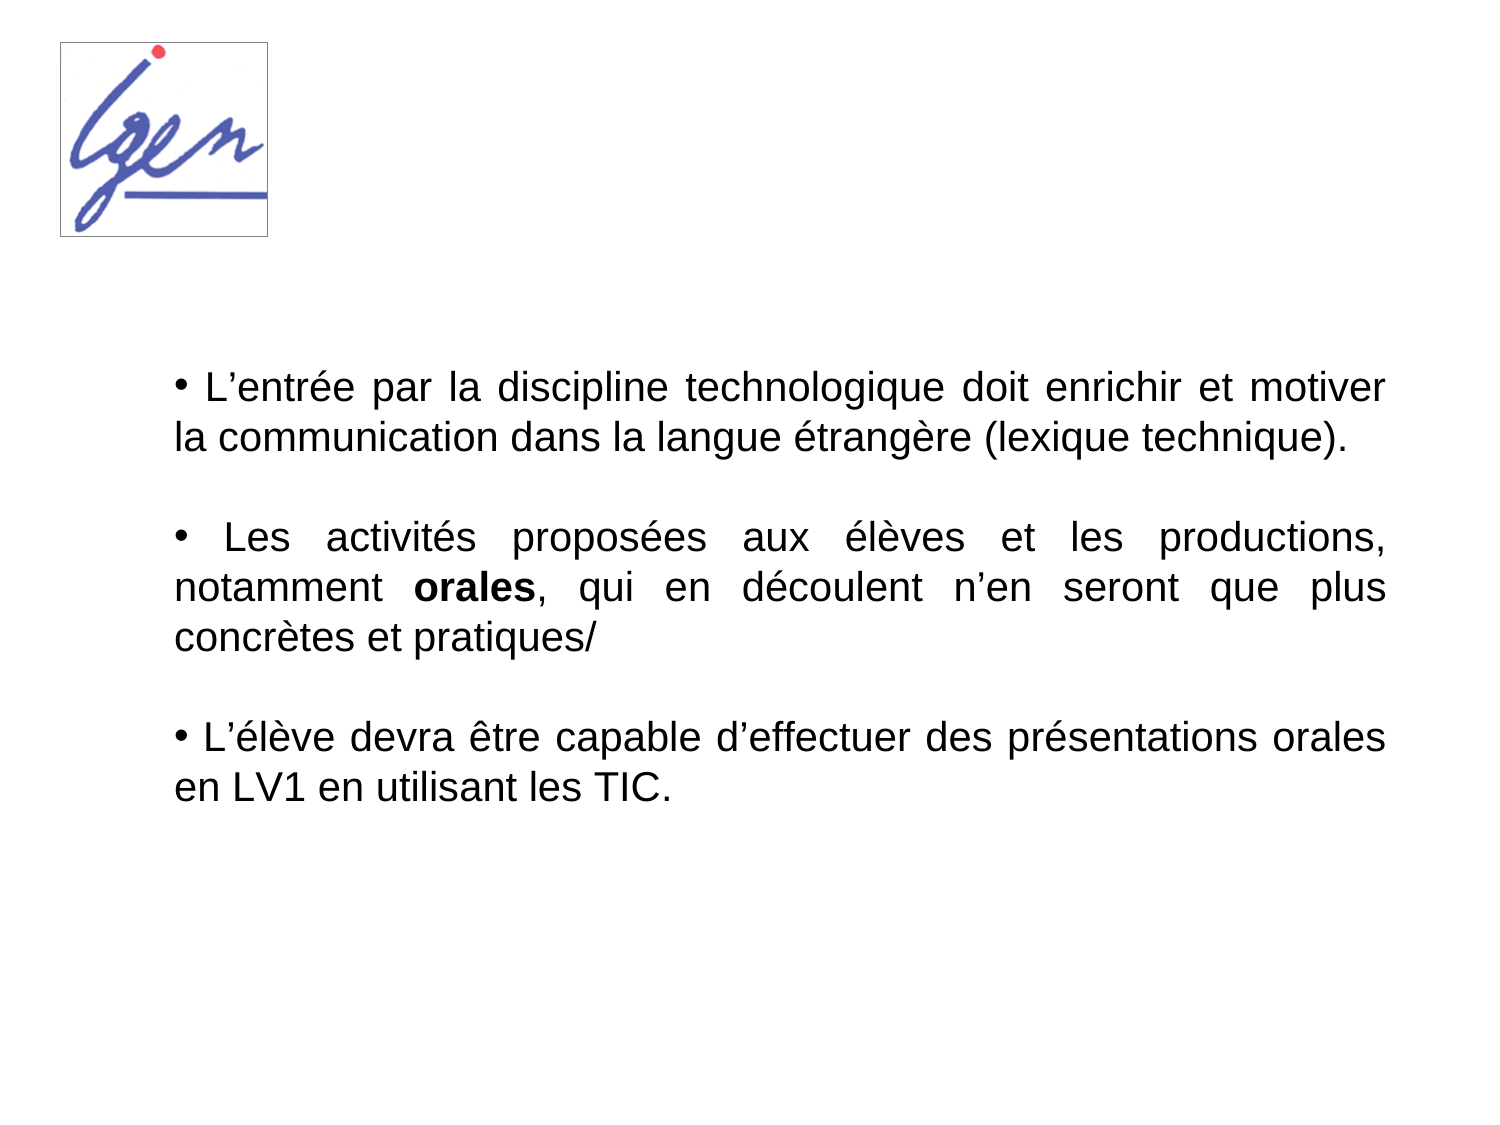

L’entrée par la discipline technologique doit enrichir et motiver la communication dans la langue étrangère (lexique technique).
 Les activités proposées aux élèves et les productions, notamment orales, qui en découlent n’en seront que plus concrètes et pratiques/
 L’élève devra être capable d’effectuer des présentations orales en LV1 en utilisant les TIC.